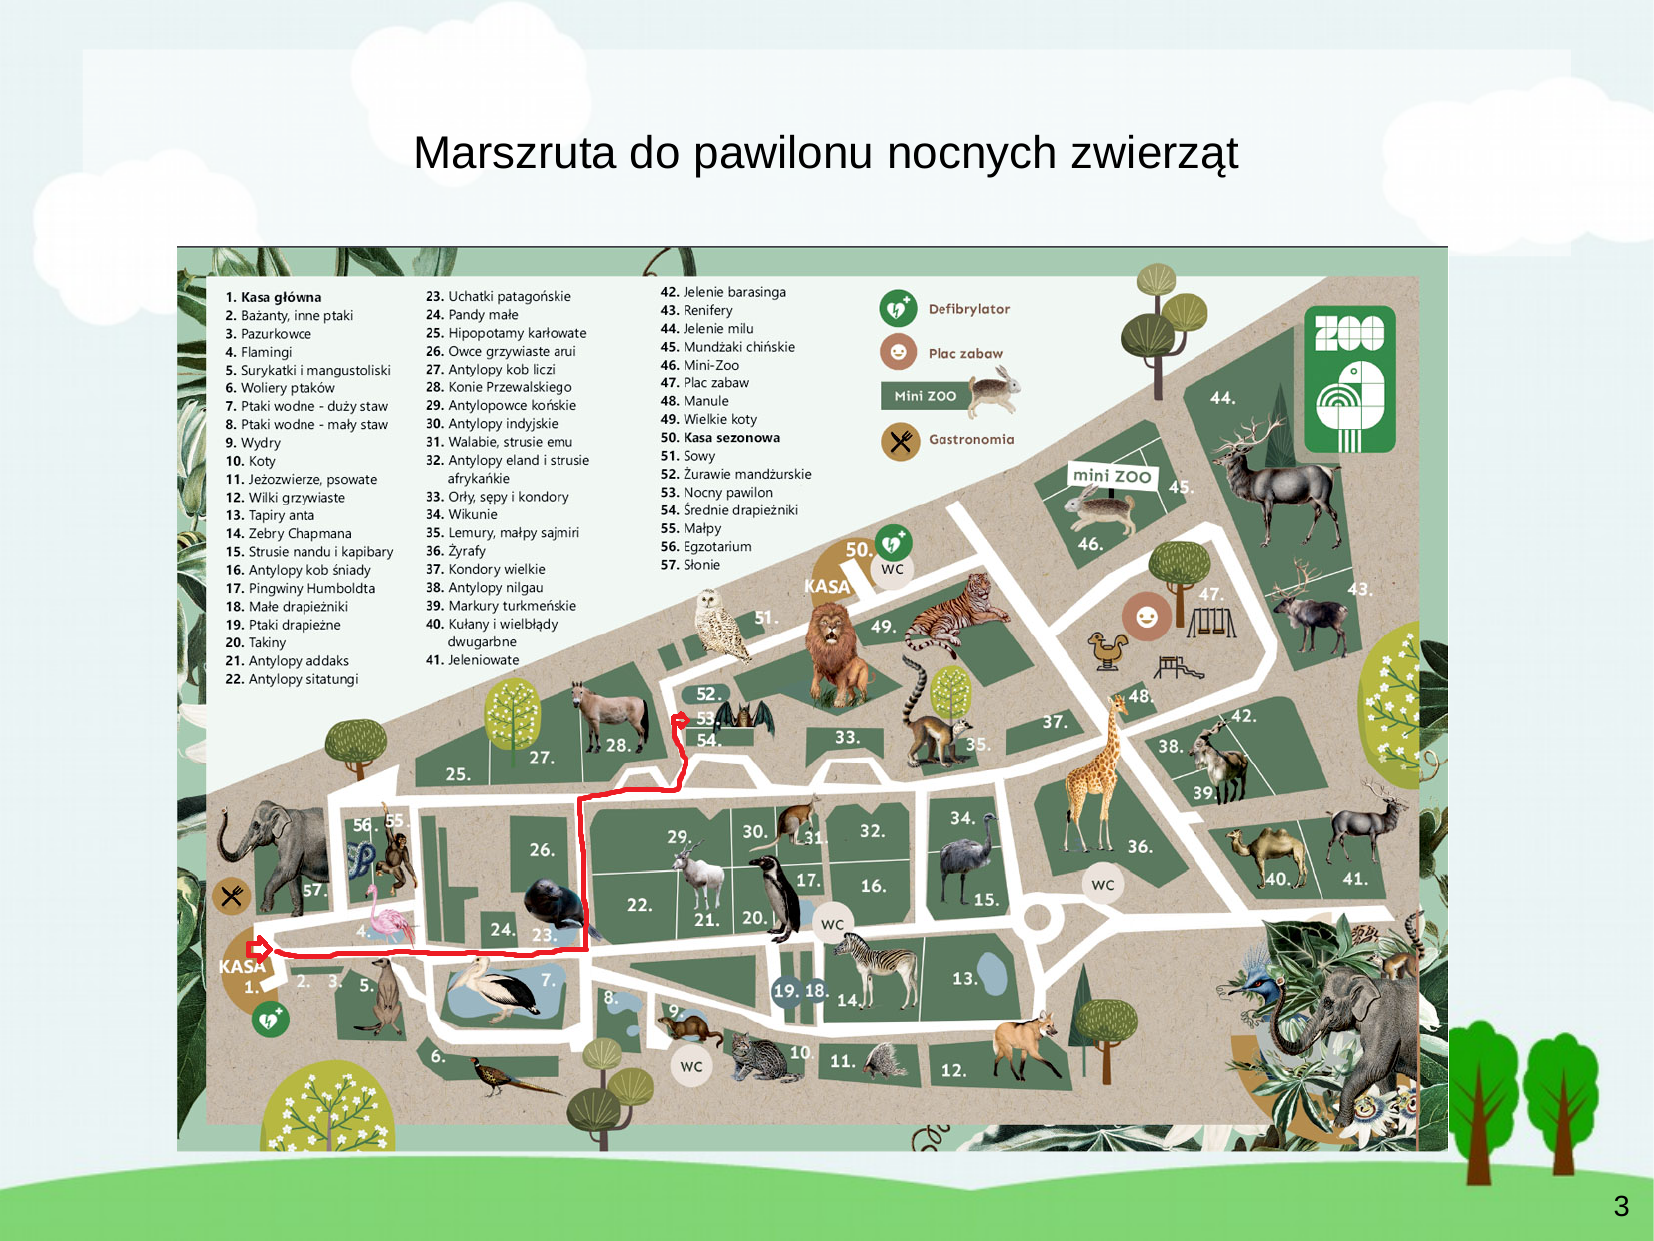

# Marszruta do pawilonu nocnych zwierząt
3